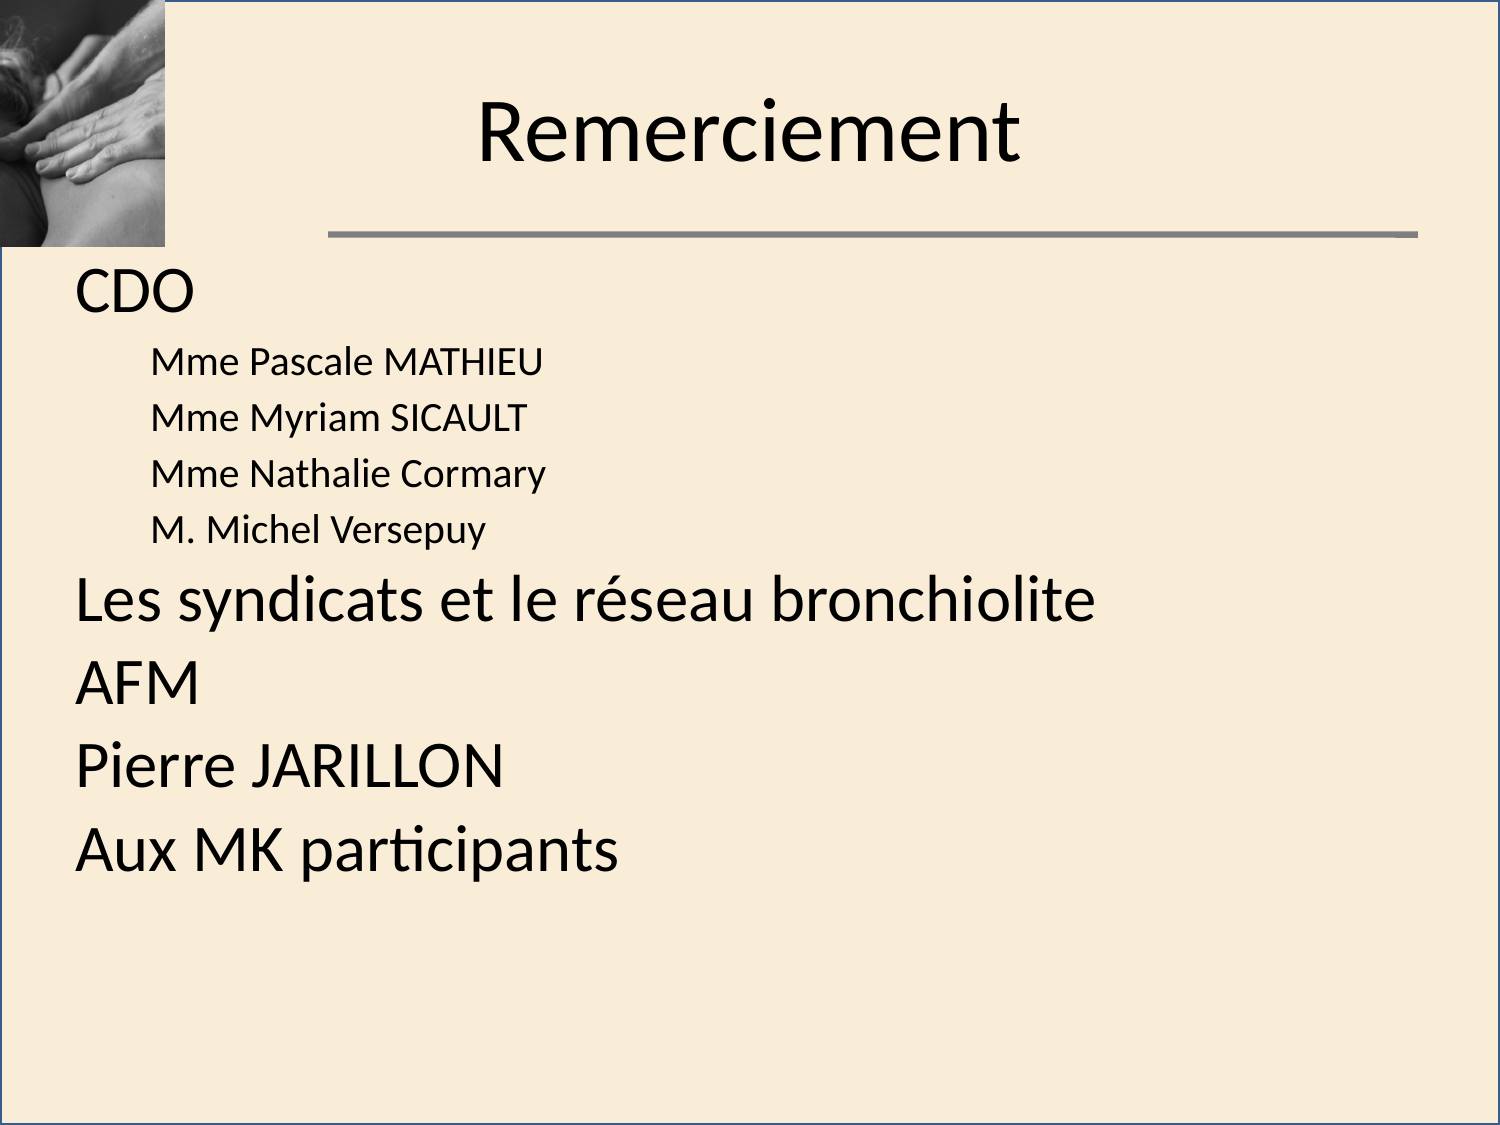

# Remerciement
CDO
Mme Pascale MATHIEU
Mme Myriam SICAULT
Mme Nathalie Cormary
M. Michel Versepuy
Les syndicats et le réseau bronchiolite
AFM
Pierre JARILLON
Aux MK participants